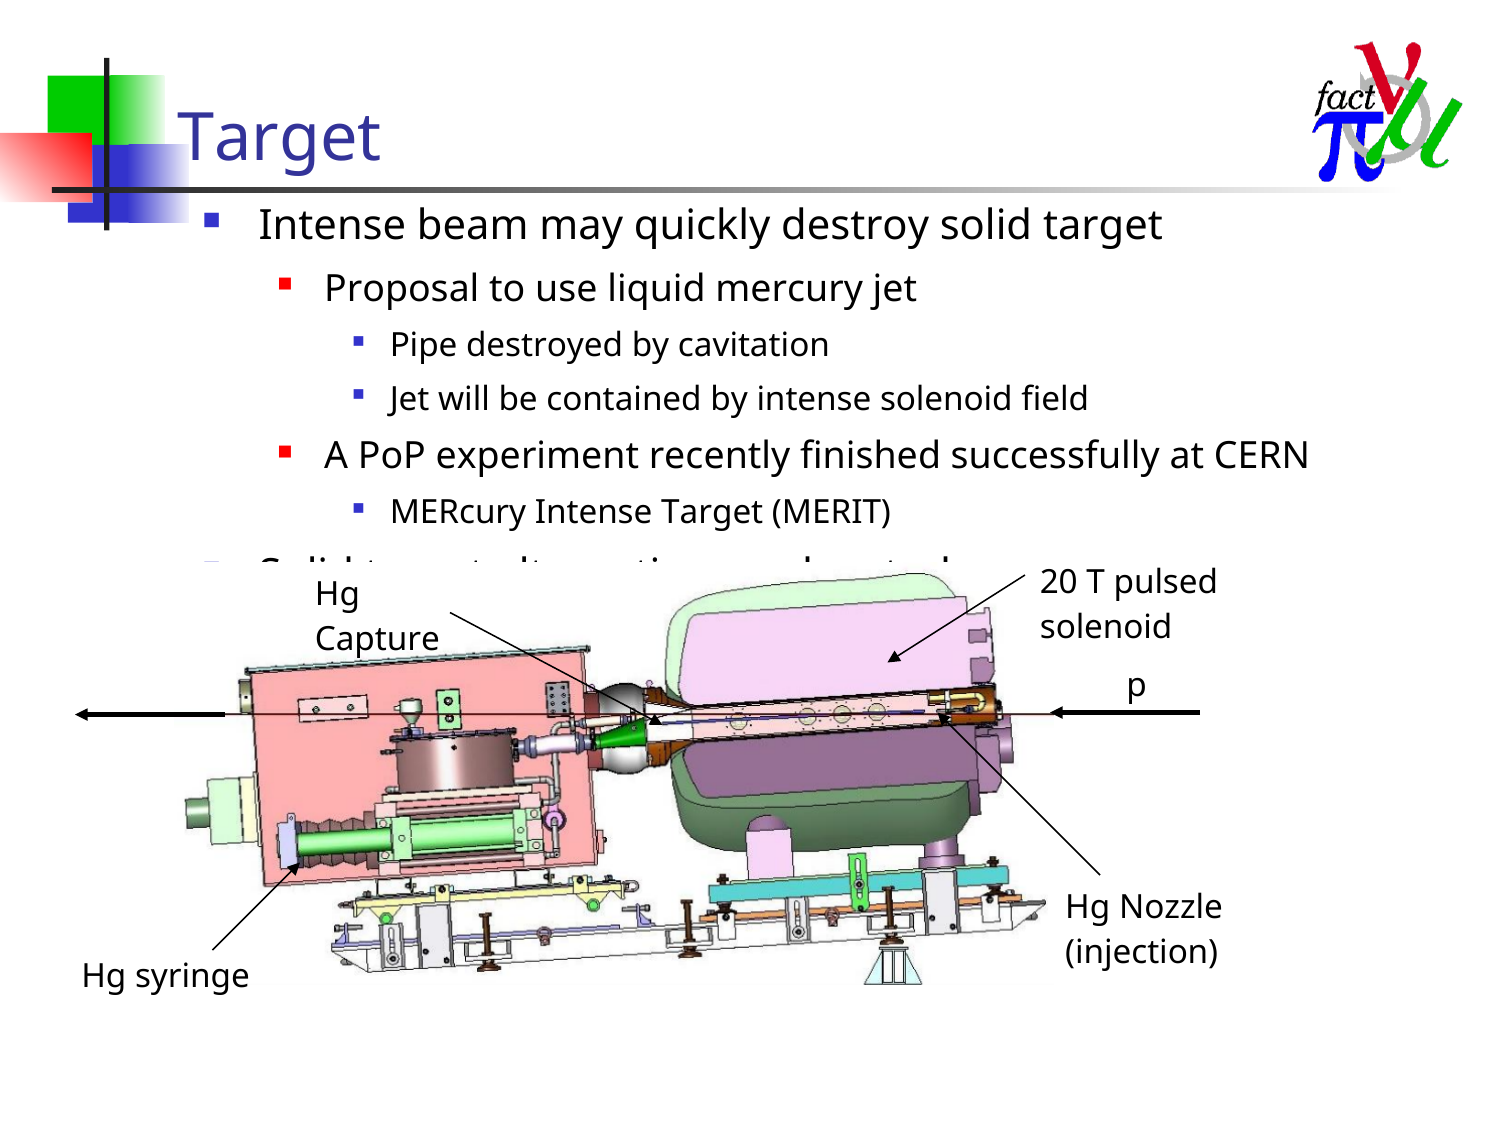

# Target
Intense beam may quickly destroy solid target
Proposal to use liquid mercury jet
Pipe destroyed by cavitation
Jet will be contained by intense solenoid field
A PoP experiment recently finished successfully at CERN
MERcury Intense Target (MERIT)
Solid target alternatives under study
20 T pulsed solenoid
Hg Capture
p
Hg Nozzle (injection)
Hg syringe